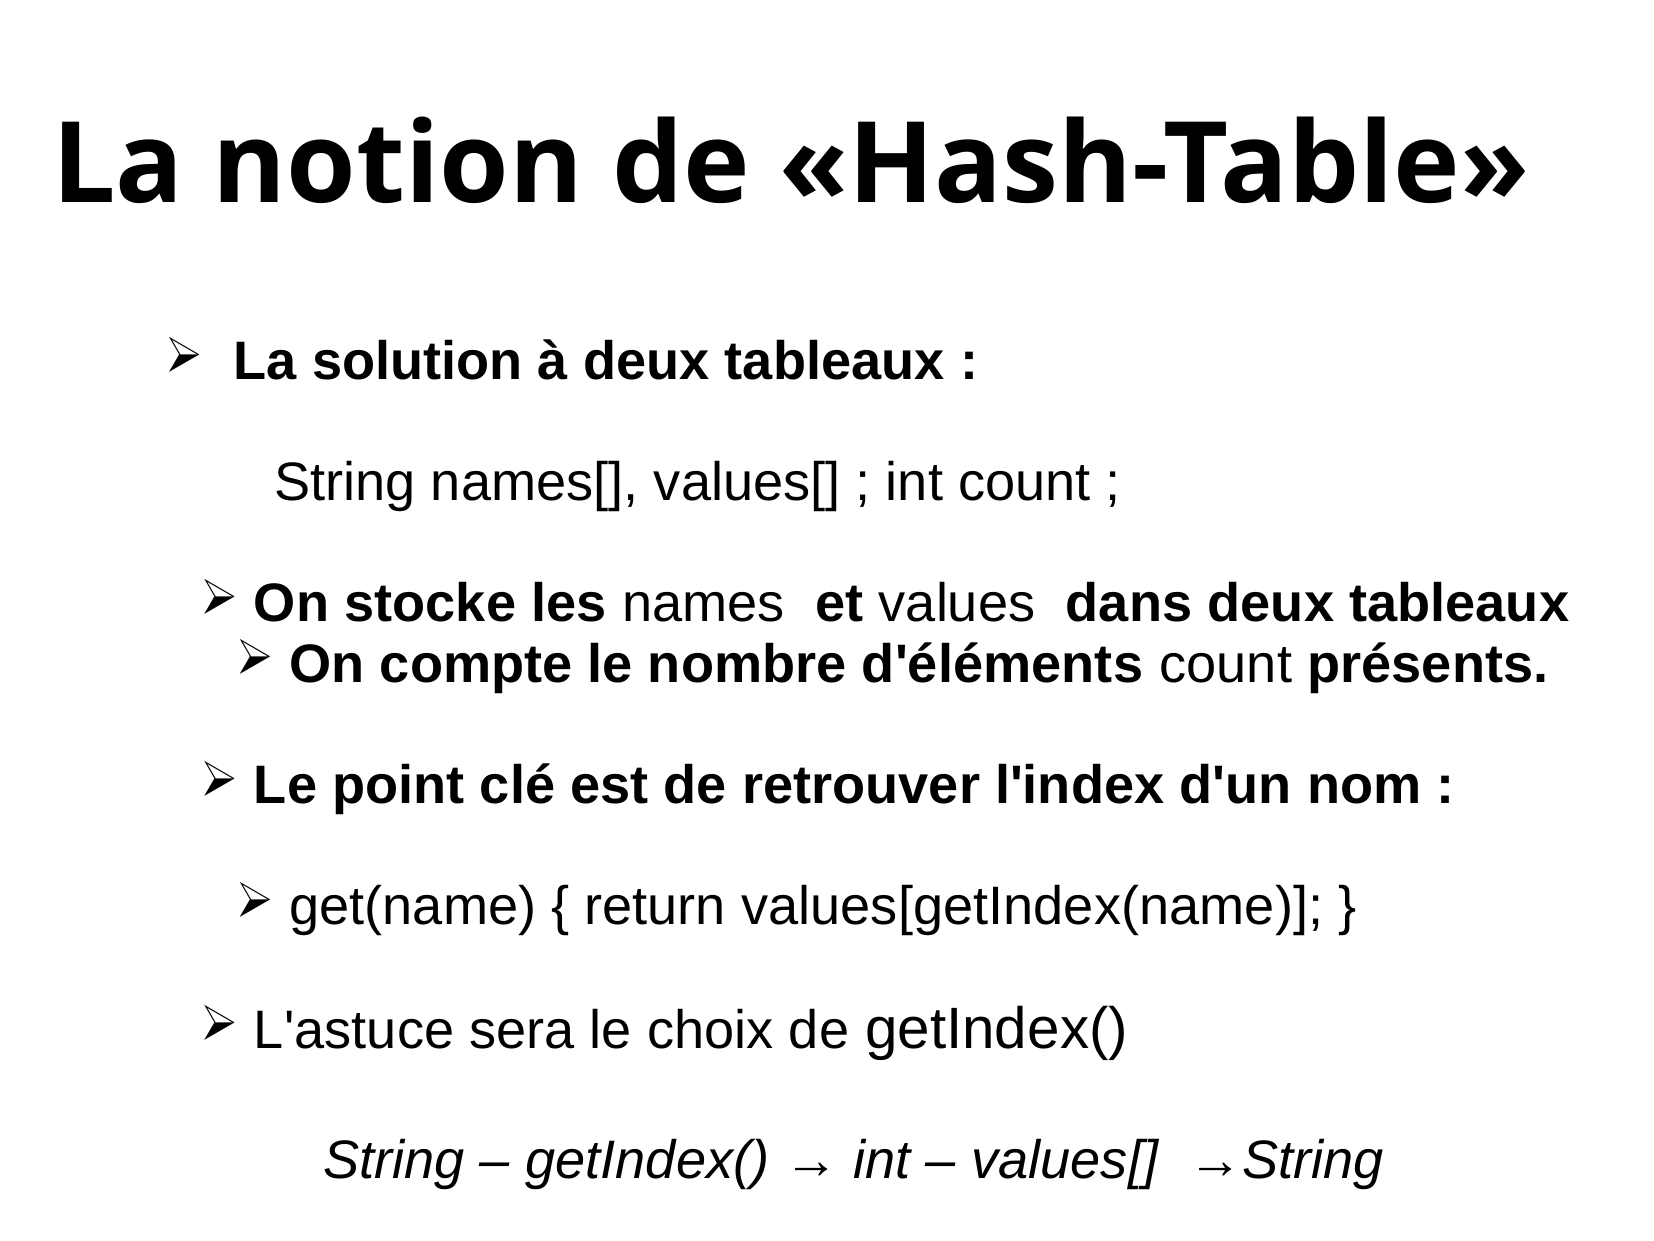

La notion de «Hash-Table»
 La solution à deux tableaux :
String names[], values[] ; int count ;
 On stocke les names et values dans deux tableaux
 On compte le nombre d'éléments count présents.
 Le point clé est de retrouver l'index d'un nom :
 get(name) { return values[getIndex(name)]; }
 L'astuce sera le choix de getIndex()
 String – getIndex() → int – values[] →String